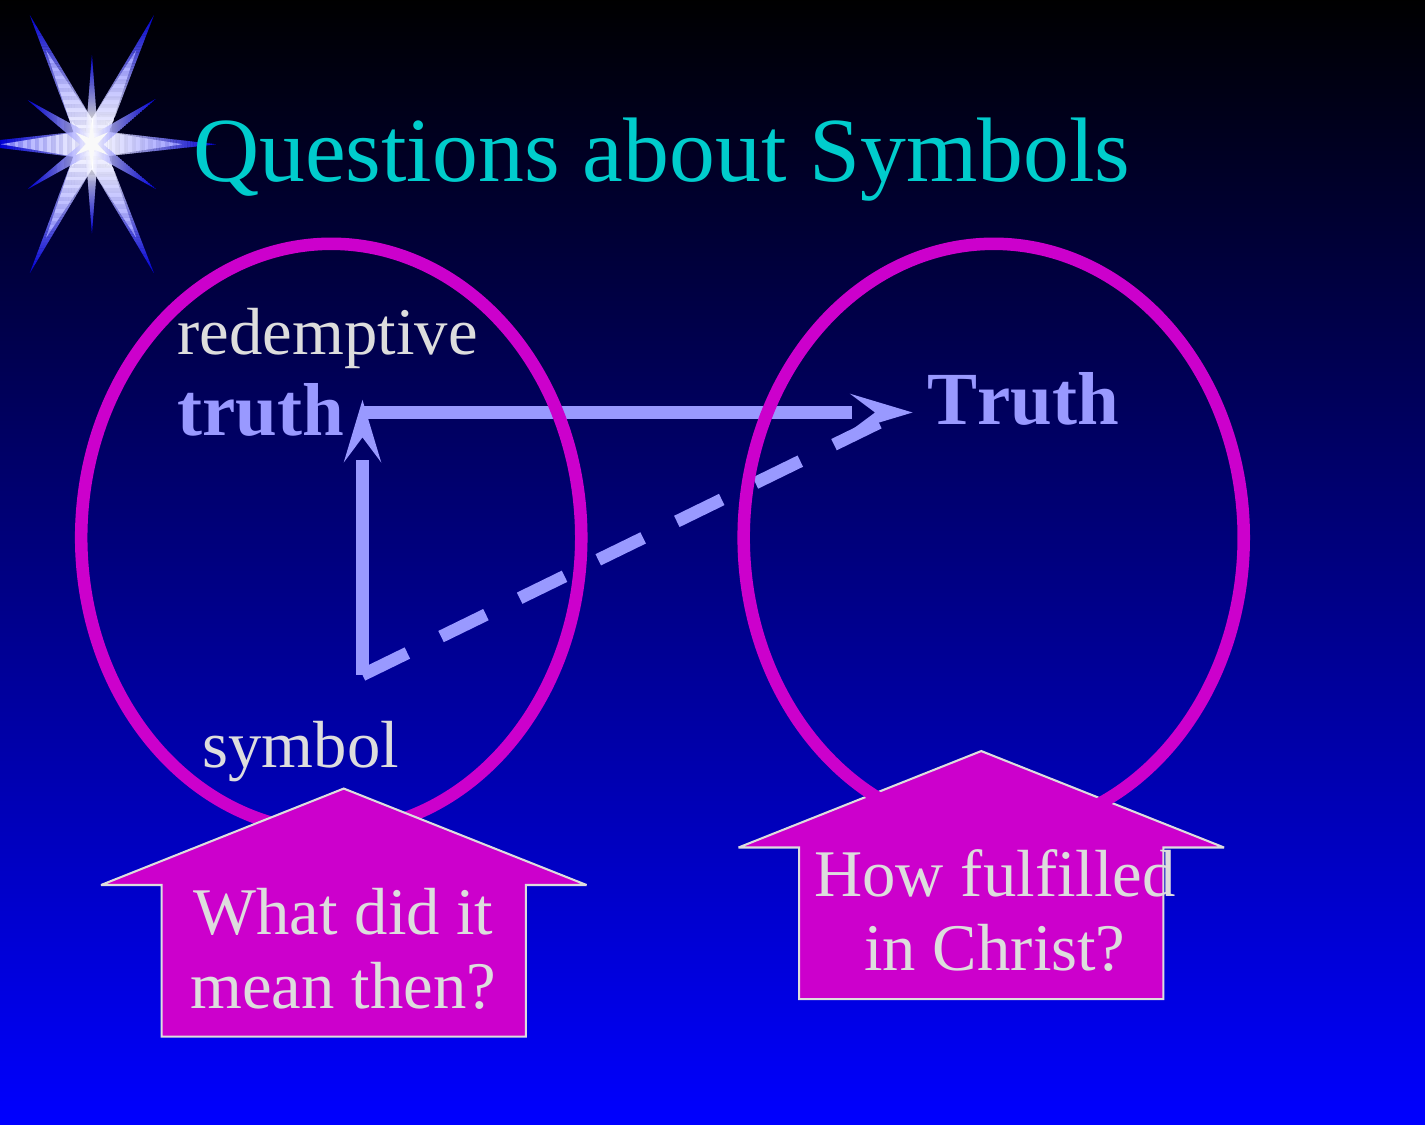

# Questions about Symbols
redemptive truth
Truth
symbol
How fulfilled
in Christ?
What did it
mean then?